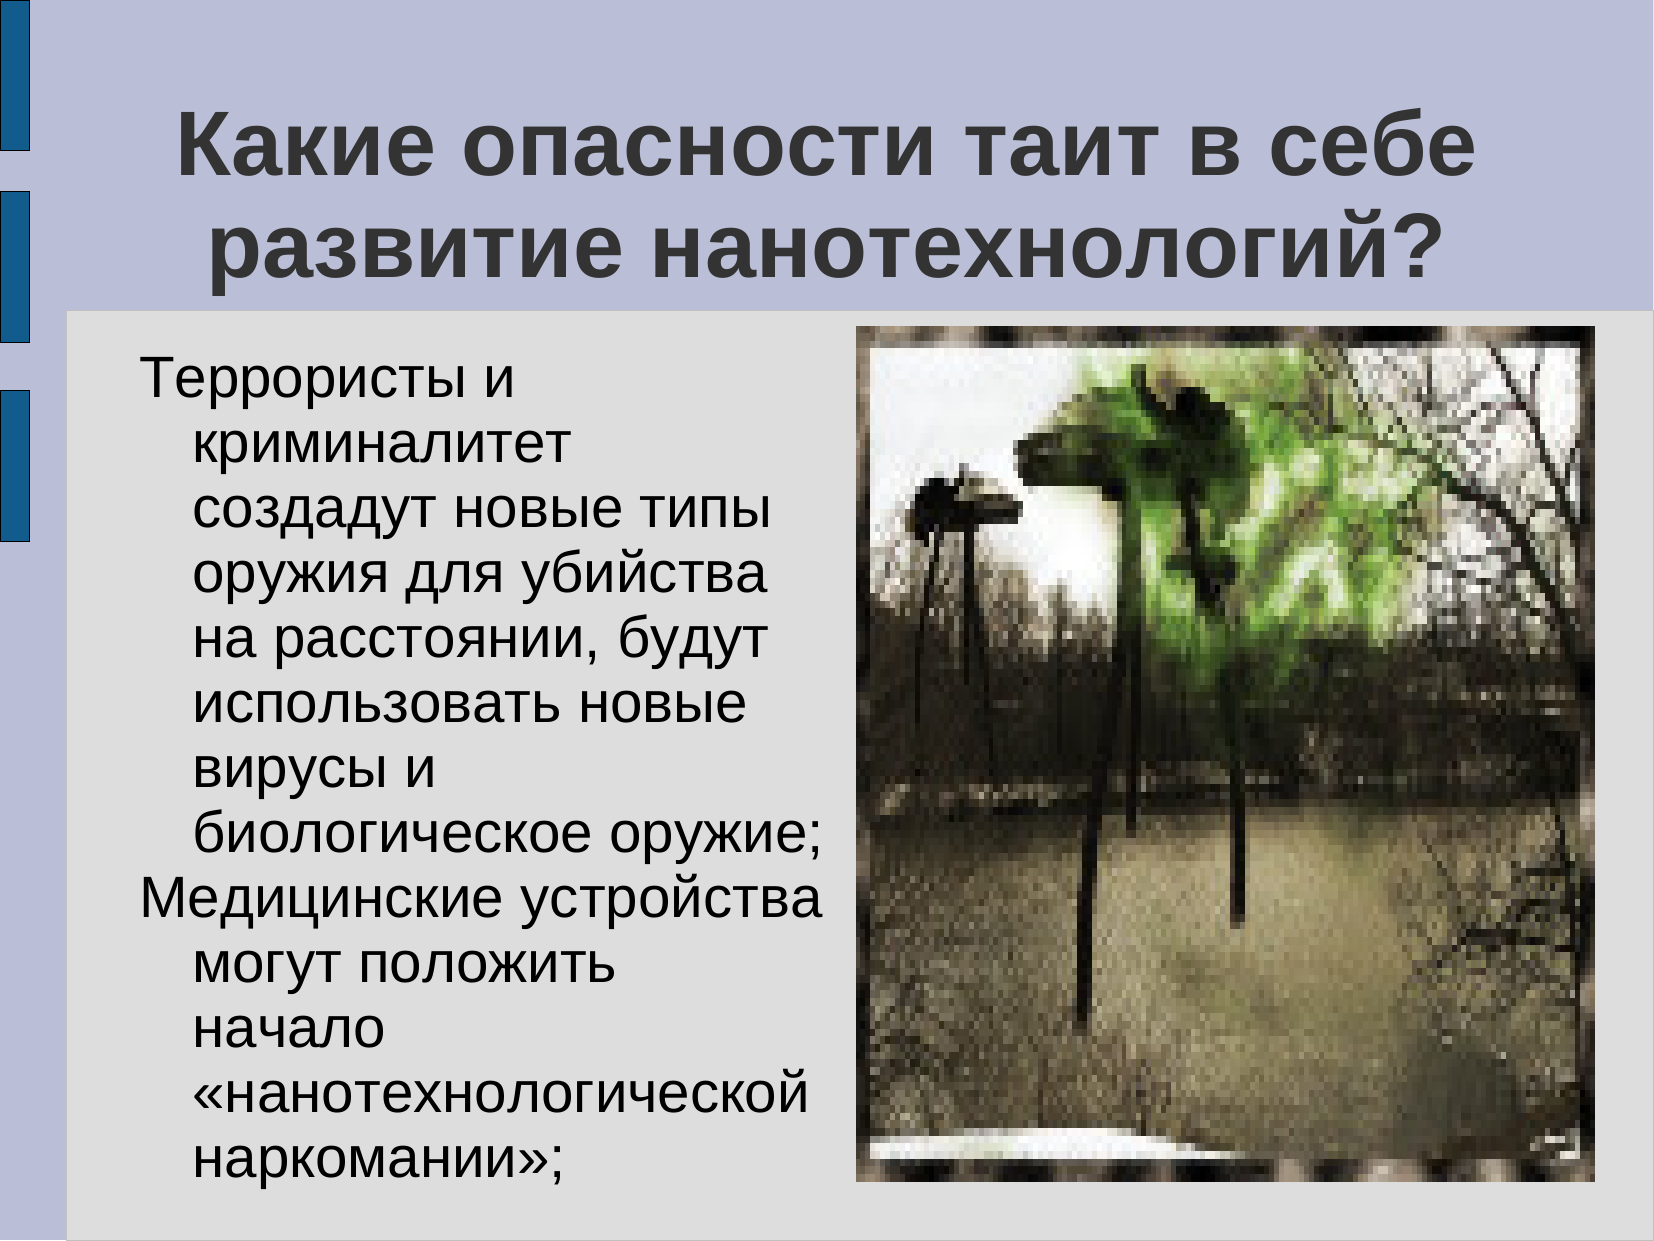

# Какие опасности таит в себе развитие нанотехнологий?
Террористы и криминалитет создадут новые типы оружия для убийства на расстоянии, будут использовать новые вирусы и биологическое оружие;
Медицинские устройства могут положить начало «нанотехнологической наркомании»;